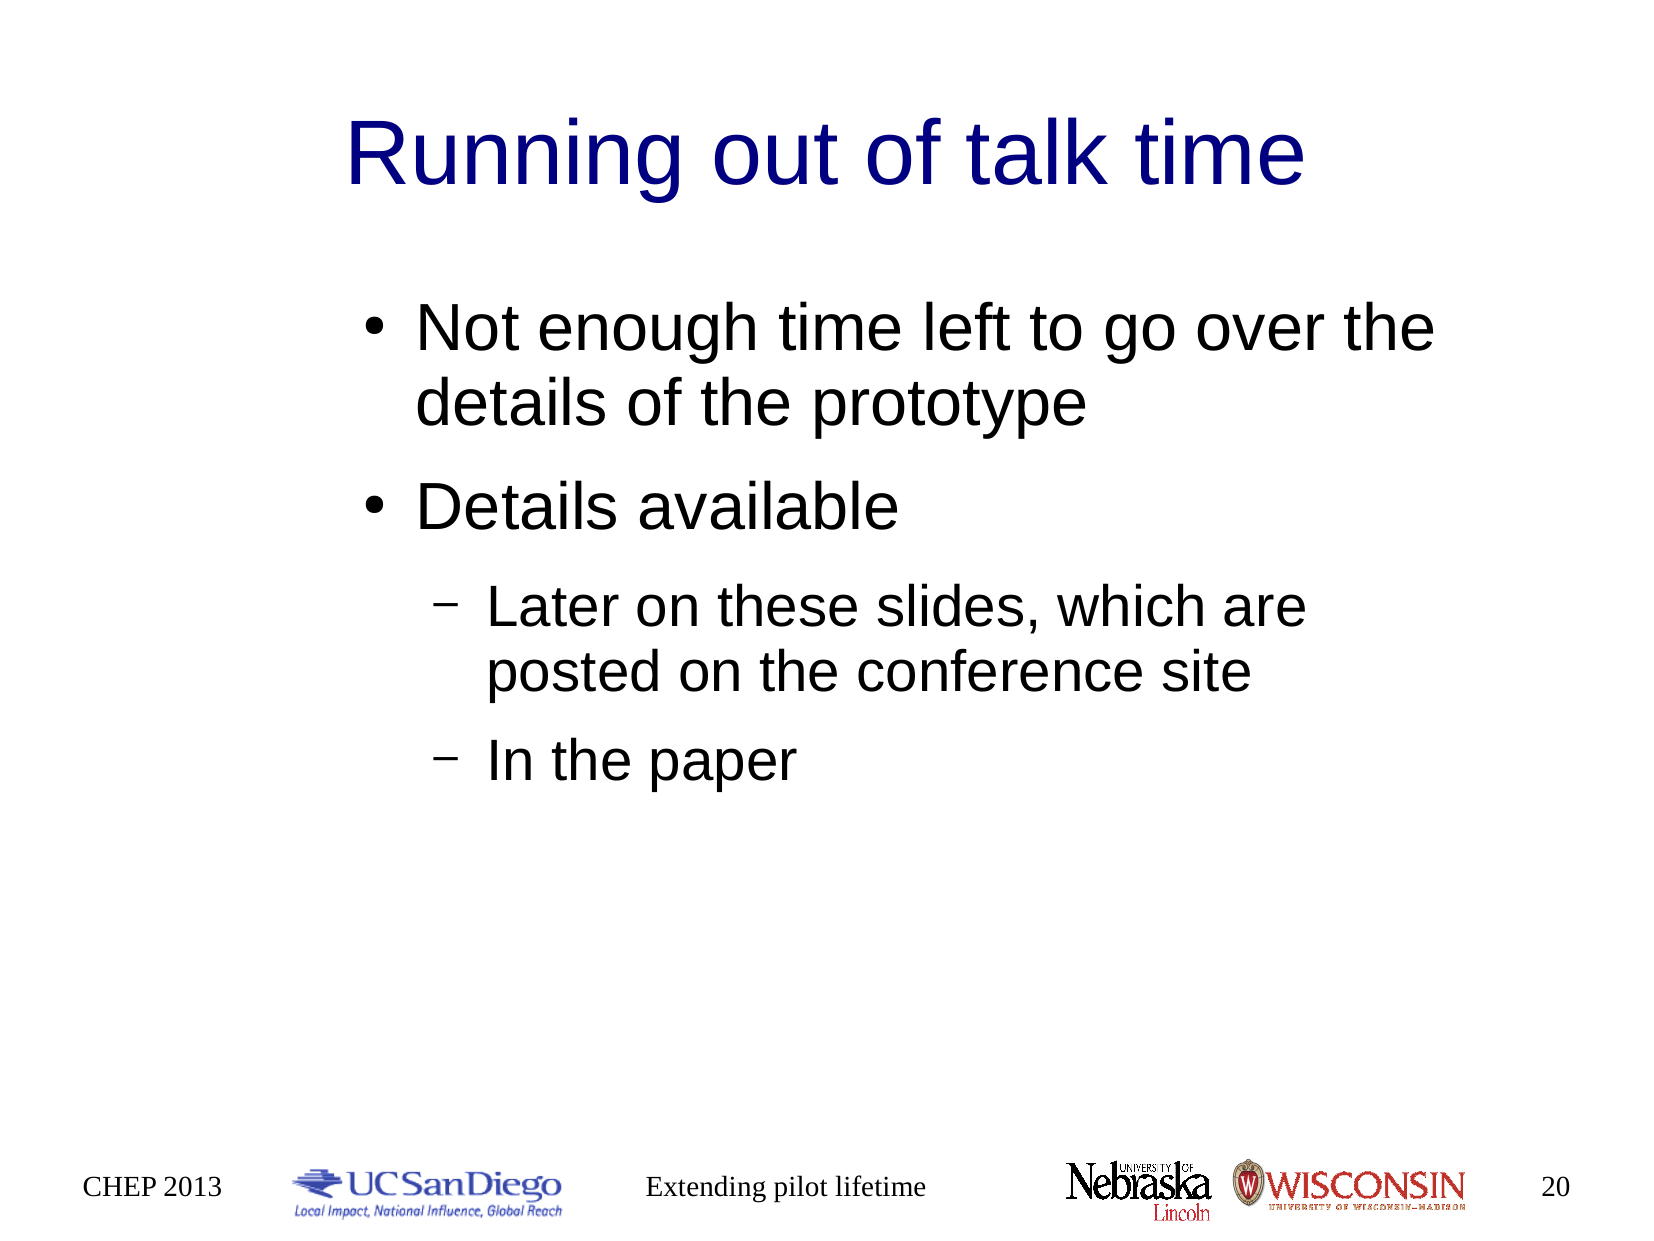

# Running out of talk time
Not enough time left to go over the details of the prototype
Details available
Later on these slides, which are posted on the conference site
In the paper
CHEP 2013
Extending pilot lifetime
20